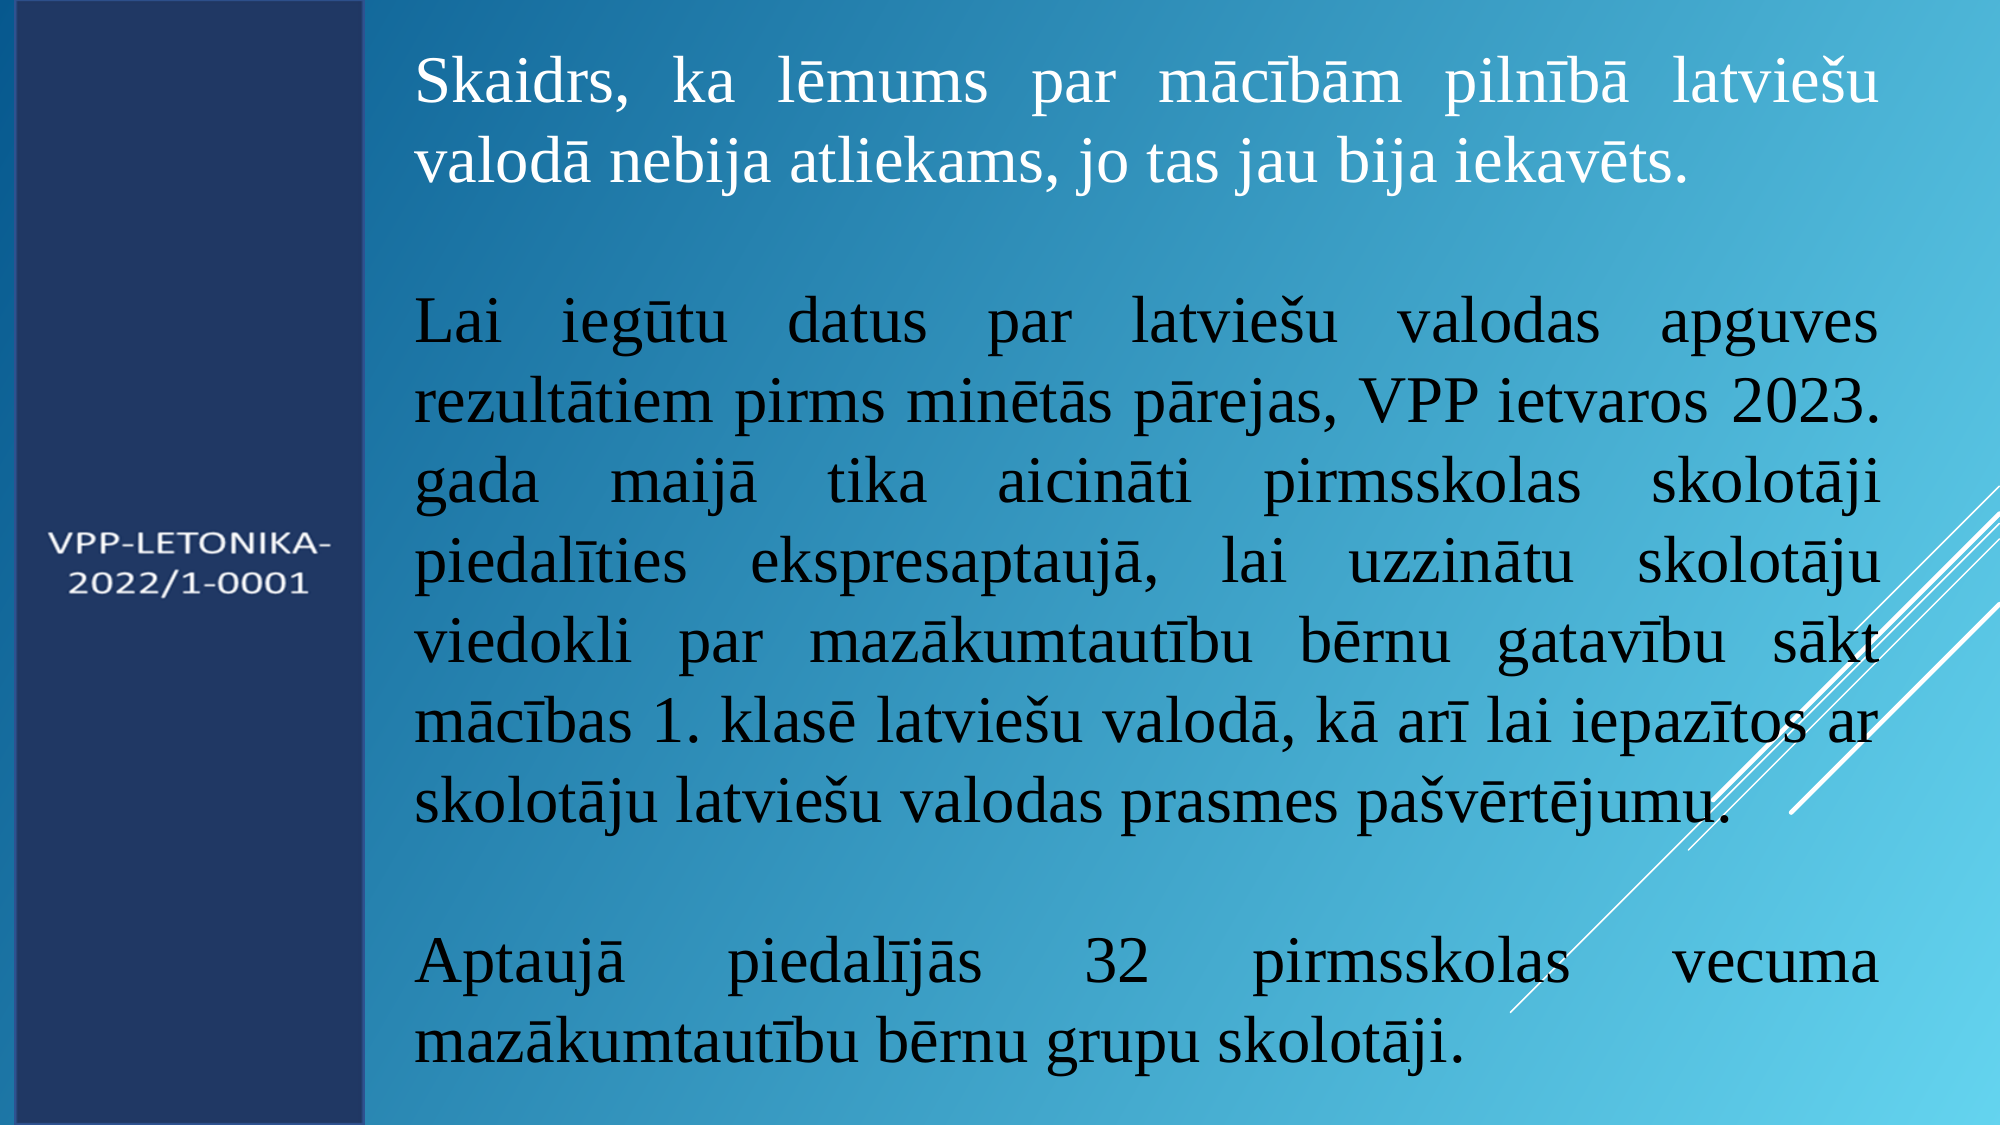

Skaidrs, ka lēmums par mācībām pilnībā latviešu valodā nebija atliekams, jo tas jau bija iekavēts.
Lai iegūtu datus par latviešu valodas apguves rezultātiem pirms minētās pārejas, VPP ietvaros 2023. gada maijā tika aicināti pirmsskolas skolotāji piedalīties ekspresaptaujā, lai uzzinātu skolotāju viedokli par mazākumtautību bērnu gatavību sākt mācības 1. klasē latviešu valodā, kā arī lai iepazītos ar skolotāju latviešu valodas prasmes pašvērtējumu.
Aptaujā piedalījās 32 pirmsskolas vecuma mazākumtautību bērnu grupu skolotāji.